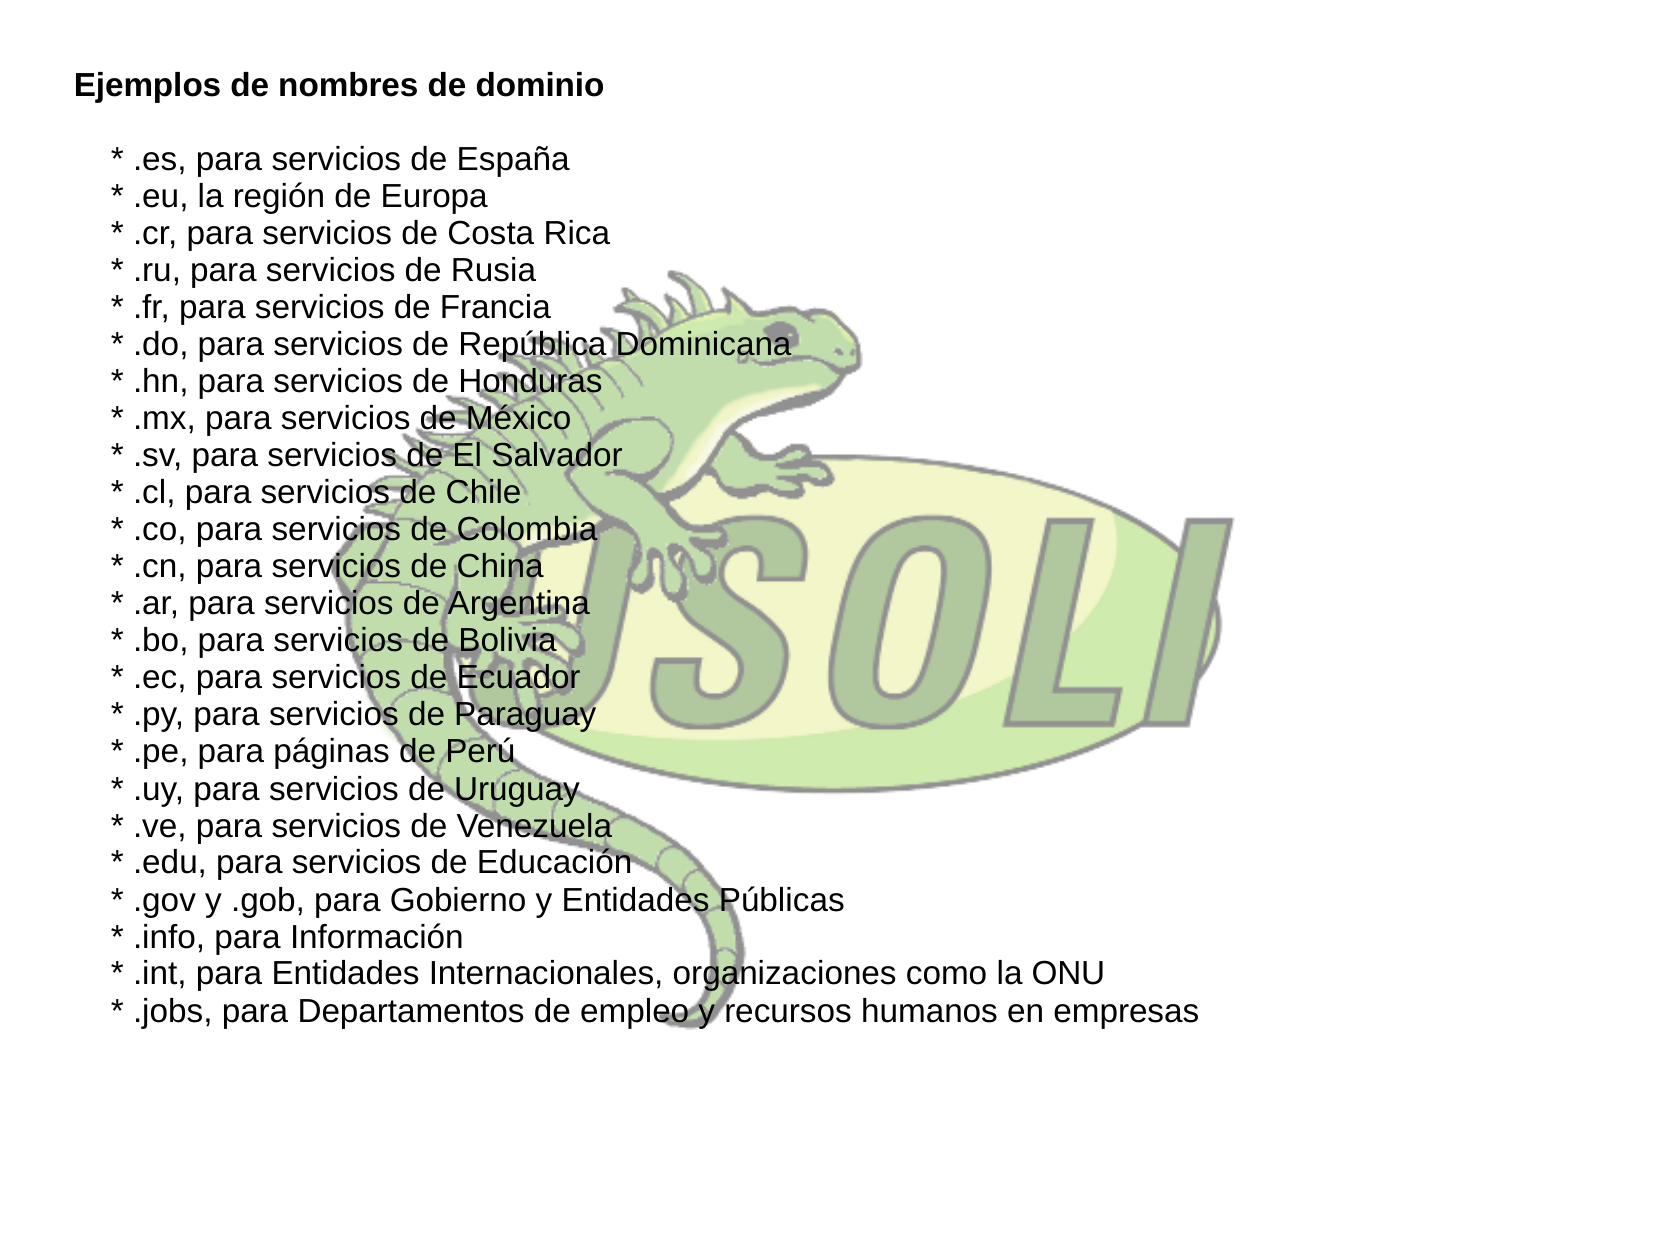

Ejemplos de nombres de dominio
 * .es, para servicios de España
 * .eu, la región de Europa
 * .cr, para servicios de Costa Rica
 * .ru, para servicios de Rusia
 * .fr, para servicios de Francia
 * .do, para servicios de República Dominicana
 * .hn, para servicios de Honduras
 * .mx, para servicios de México
 * .sv, para servicios de El Salvador
 * .cl, para servicios de Chile
 * .co, para servicios de Colombia
 * .cn, para servicios de China
 * .ar, para servicios de Argentina
 * .bo, para servicios de Bolivia
 * .ec, para servicios de Ecuador
 * .py, para servicios de Paraguay
 * .pe, para páginas de Perú
 * .uy, para servicios de Uruguay
 * .ve, para servicios de Venezuela
 * .edu, para servicios de Educación
 * .gov y .gob, para Gobierno y Entidades Públicas
 * .info, para Información
 * .int, para Entidades Internacionales, organizaciones como la ONU
 * .jobs, para Departamentos de empleo y recursos humanos en empresas